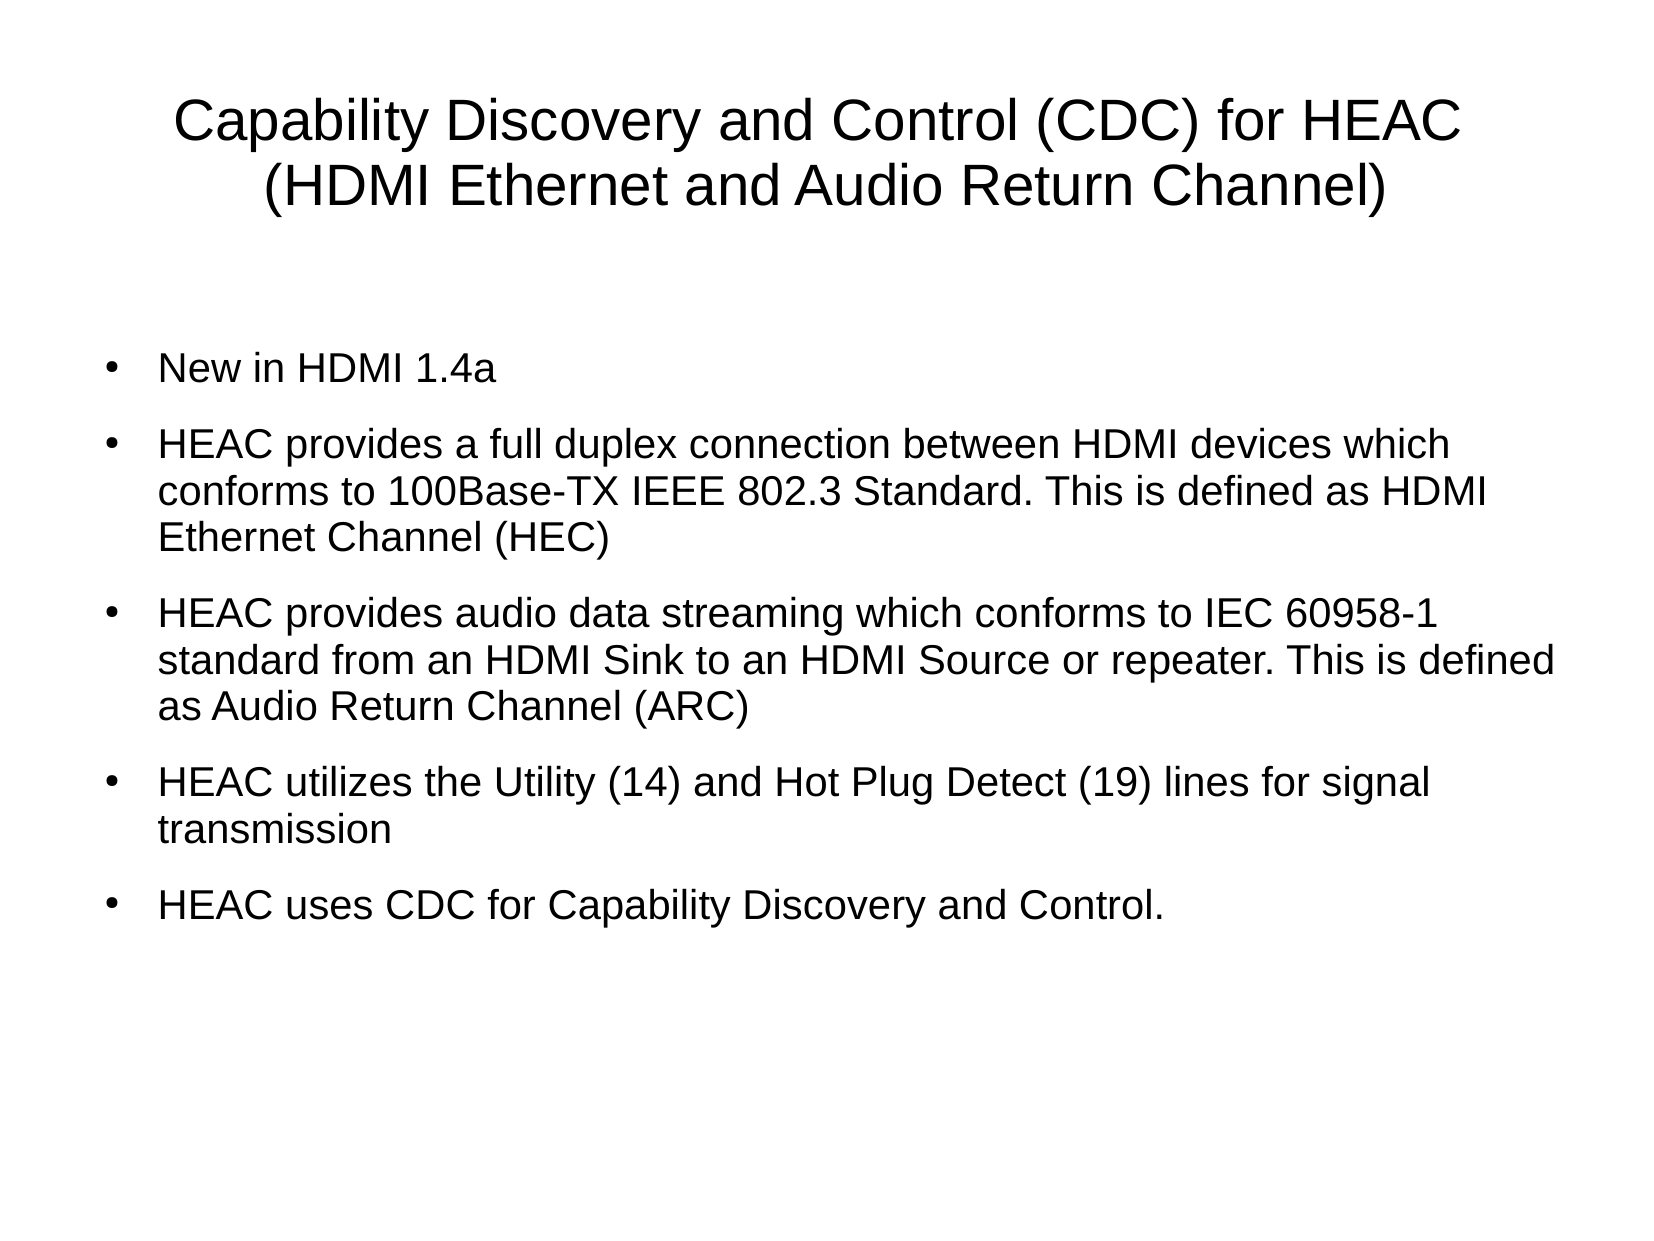

# Capability Discovery and Control (CDC) for HEAC (HDMI Ethernet and Audio Return Channel)
New in HDMI 1.4a
HEAC provides a full duplex connection between HDMI devices which conforms to 100Base-TX IEEE 802.3 Standard. This is defined as HDMI Ethernet Channel (HEC)
HEAC provides audio data streaming which conforms to IEC 60958-1 standard from an HDMI Sink to an HDMI Source or repeater. This is defined as Audio Return Channel (ARC)
HEAC utilizes the Utility (14) and Hot Plug Detect (19) lines for signal transmission
HEAC uses CDC for Capability Discovery and Control.